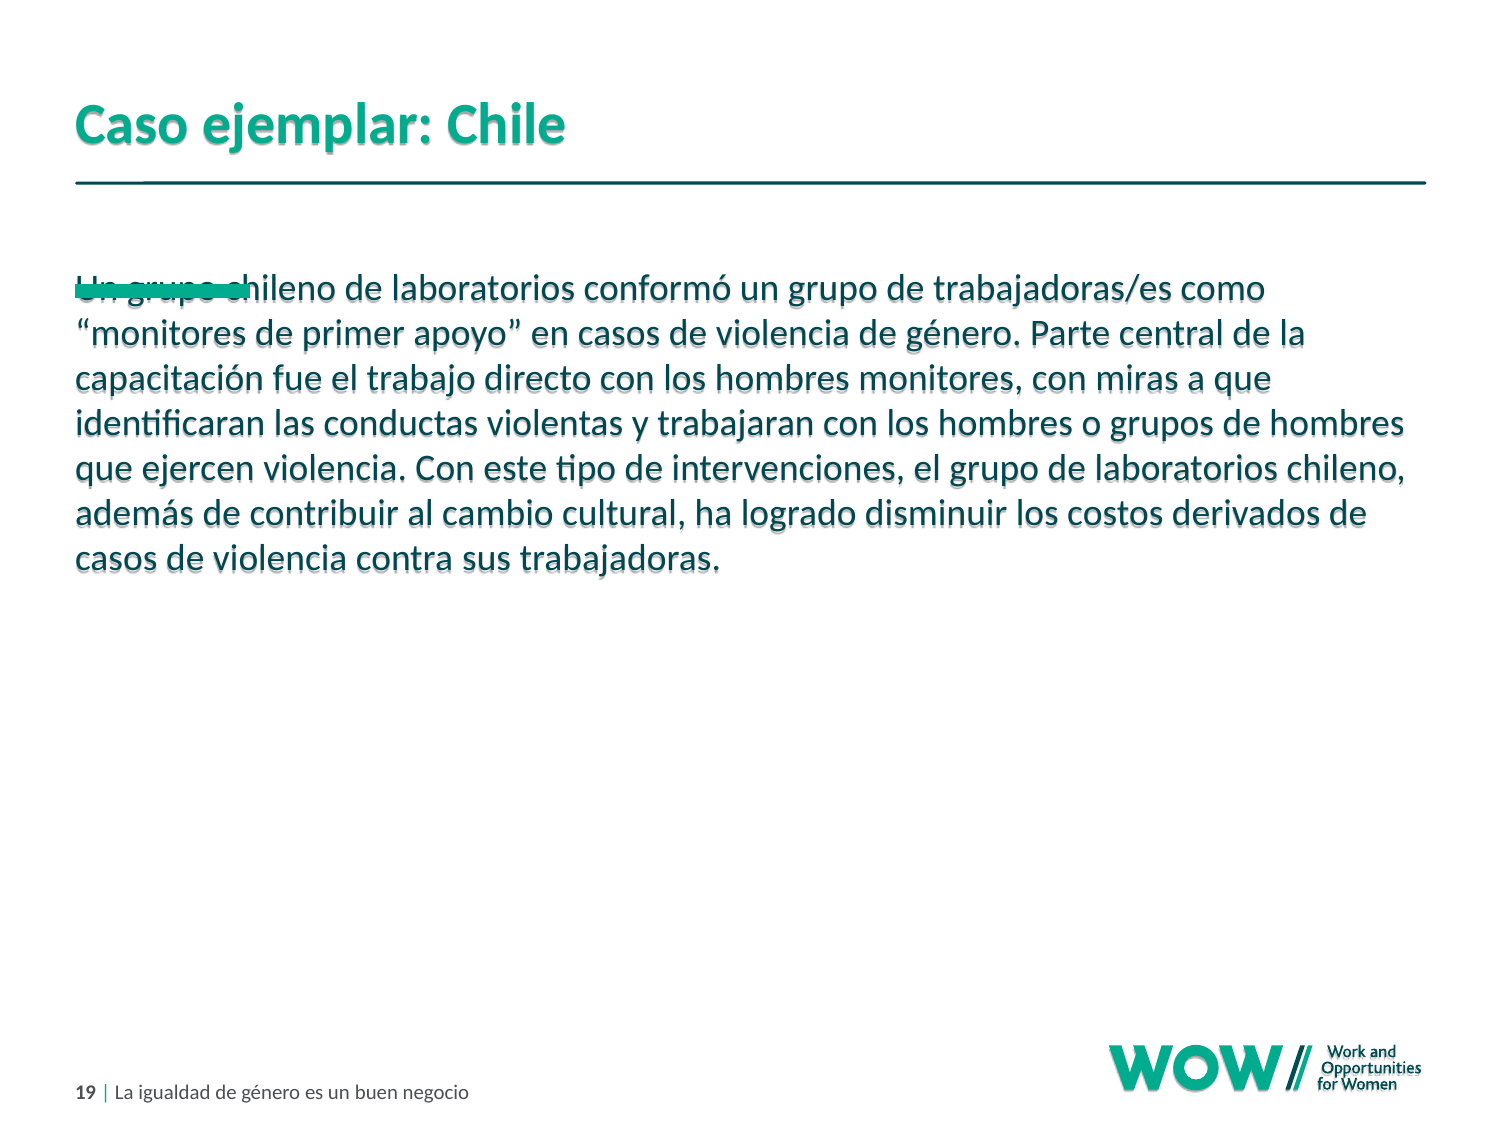

Caso ejemplar: Chile
# Un grupo chileno de laboratorios conformó un grupo de trabajadoras/es como “monitores de primer apoyo” en casos de violencia de género. Parte central de la capacitación fue el trabajo directo con los hombres monitores, con miras a que identificaran las conductas violentas y trabajaran con los hombres o grupos de hombres que ejercen violencia. Con este tipo de intervenciones, el grupo de laboratorios chileno, además de contribuir al cambio cultural, ha logrado disminuir los costos derivados de casos de violencia contra sus trabajadoras.
19 | La igualdad de género es un buen negocio